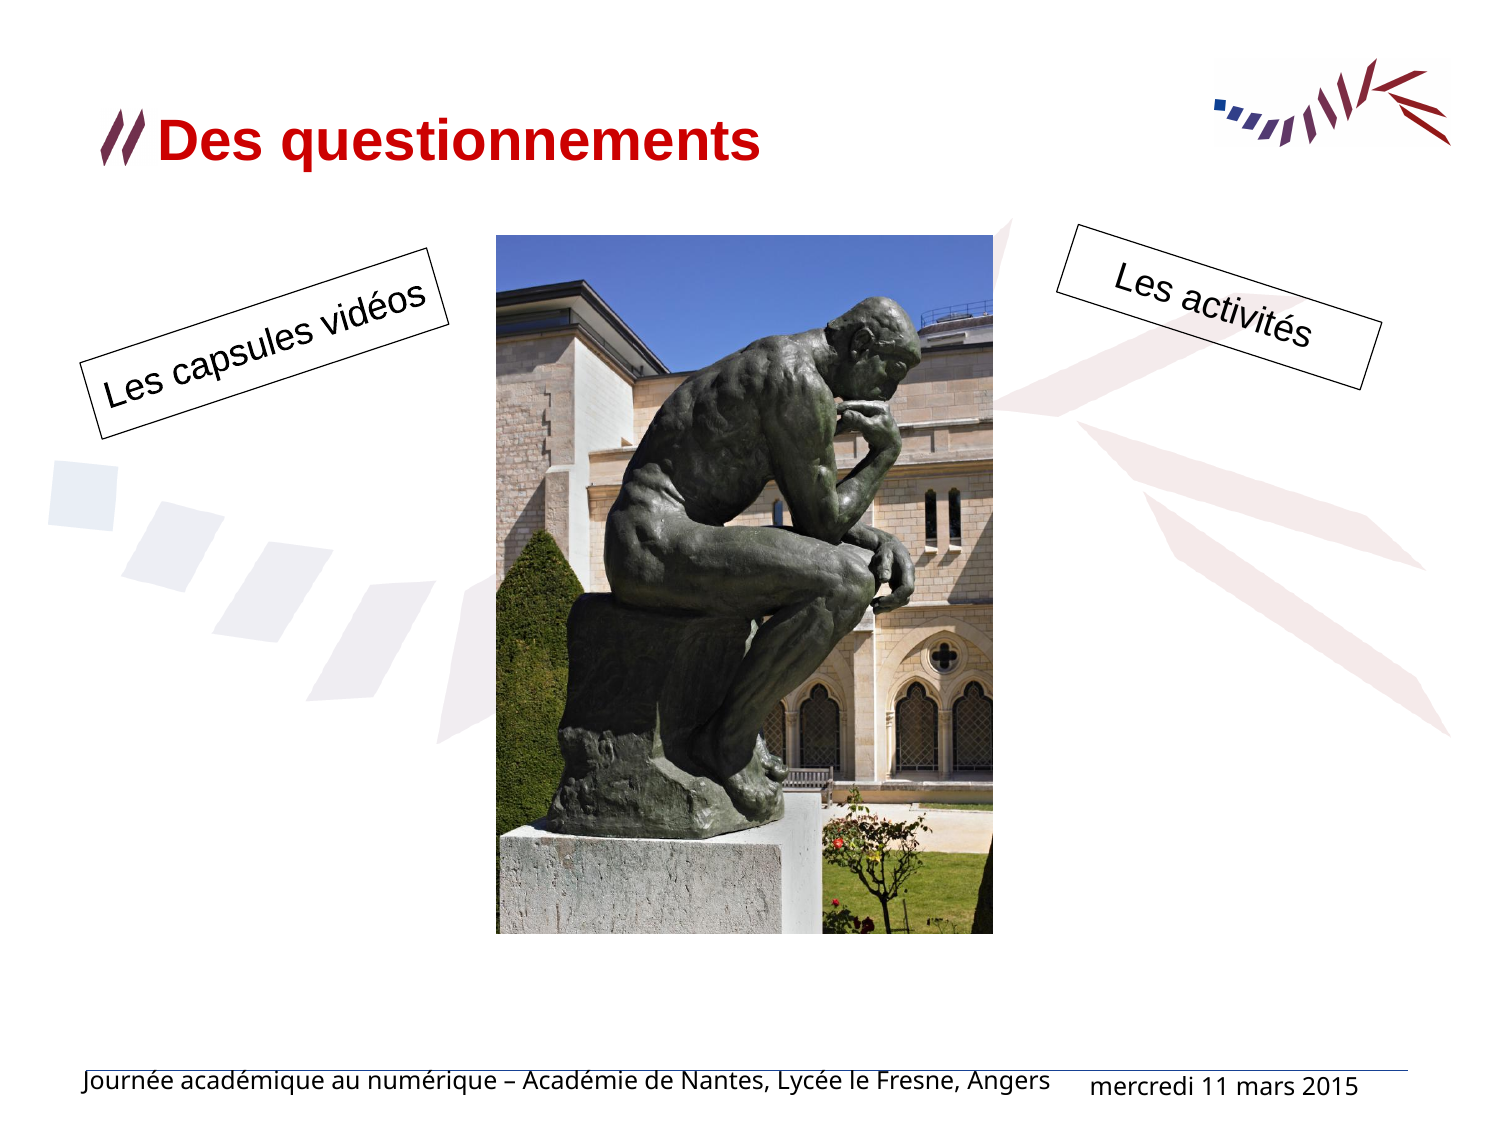

# Des questionnements
Les activités
Les capsules vidéos
Journée académique au numérique – Académie de Nantes, Lycée le Fresne, Angers
mercredi 11 mars 2015